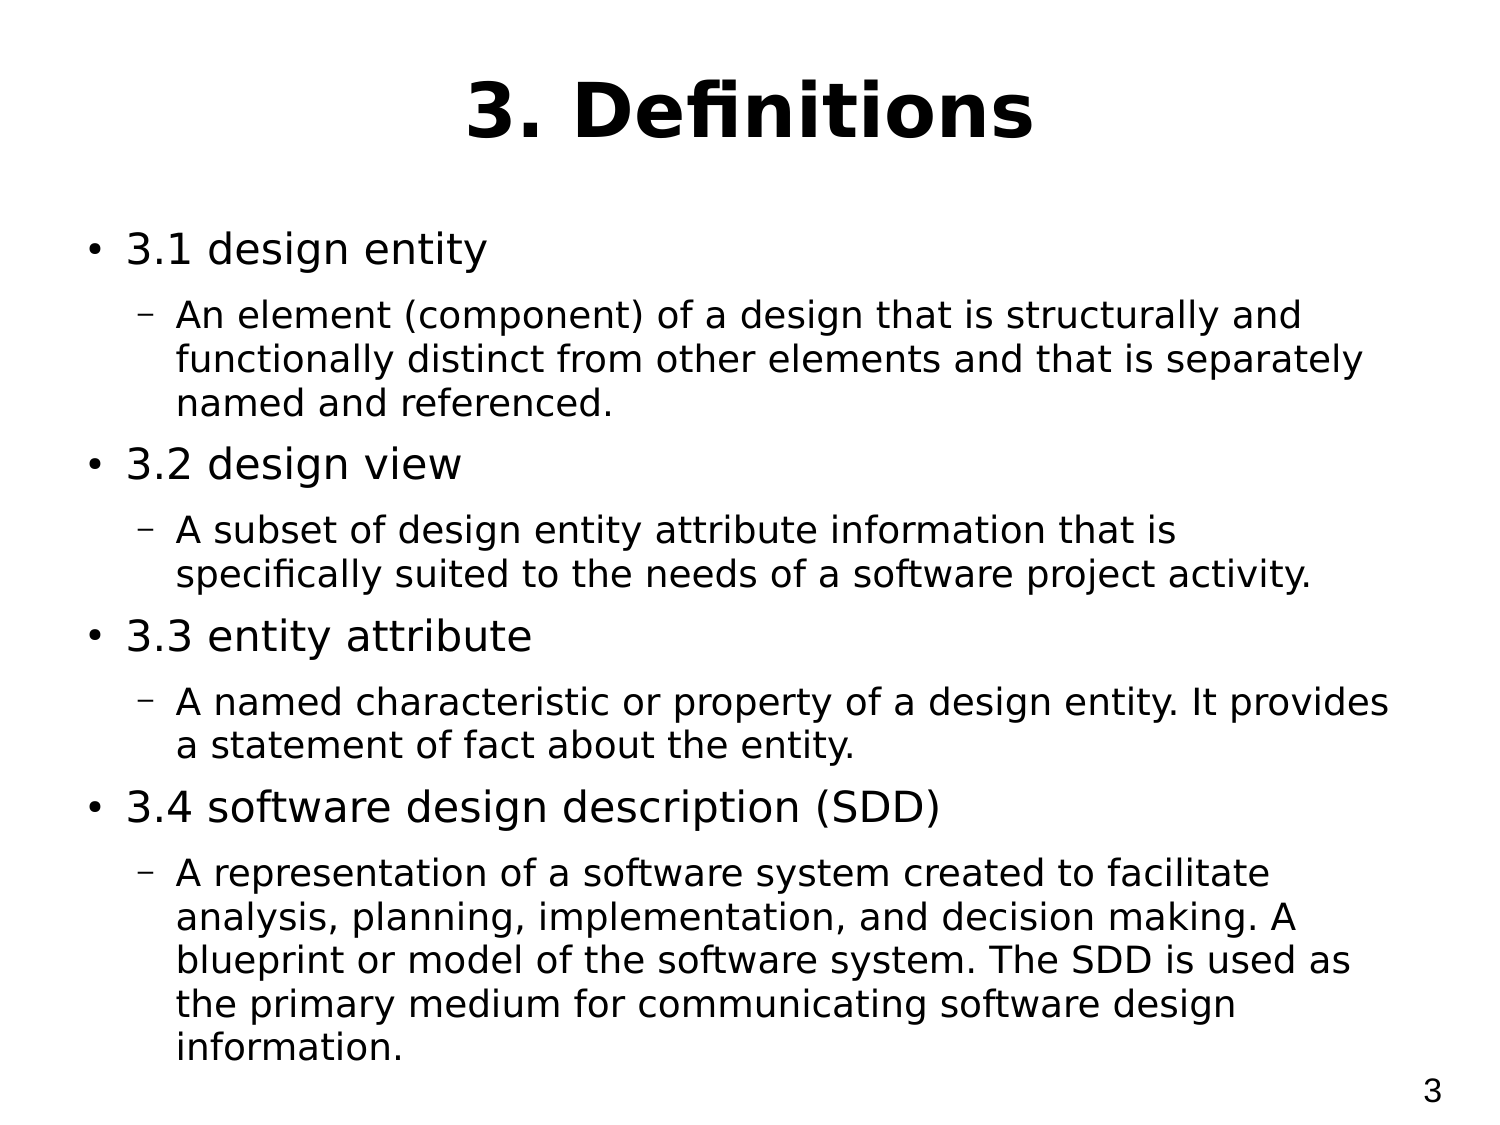

# 3. Definitions
3.1 design entity
An element (component) of a design that is structurally and functionally distinct from other elements and that is separately named and referenced.
3.2 design view
A subset of design entity attribute information that is specifically suited to the needs of a software project activity.
3.3 entity attribute
A named characteristic or property of a design entity. It provides a statement of fact about the entity.
3.4 software design description (SDD)
A representation of a software system created to facilitate analysis, planning, implementation, and decision making. A blueprint or model of the software system. The SDD is used as the primary medium for communicating software design information.